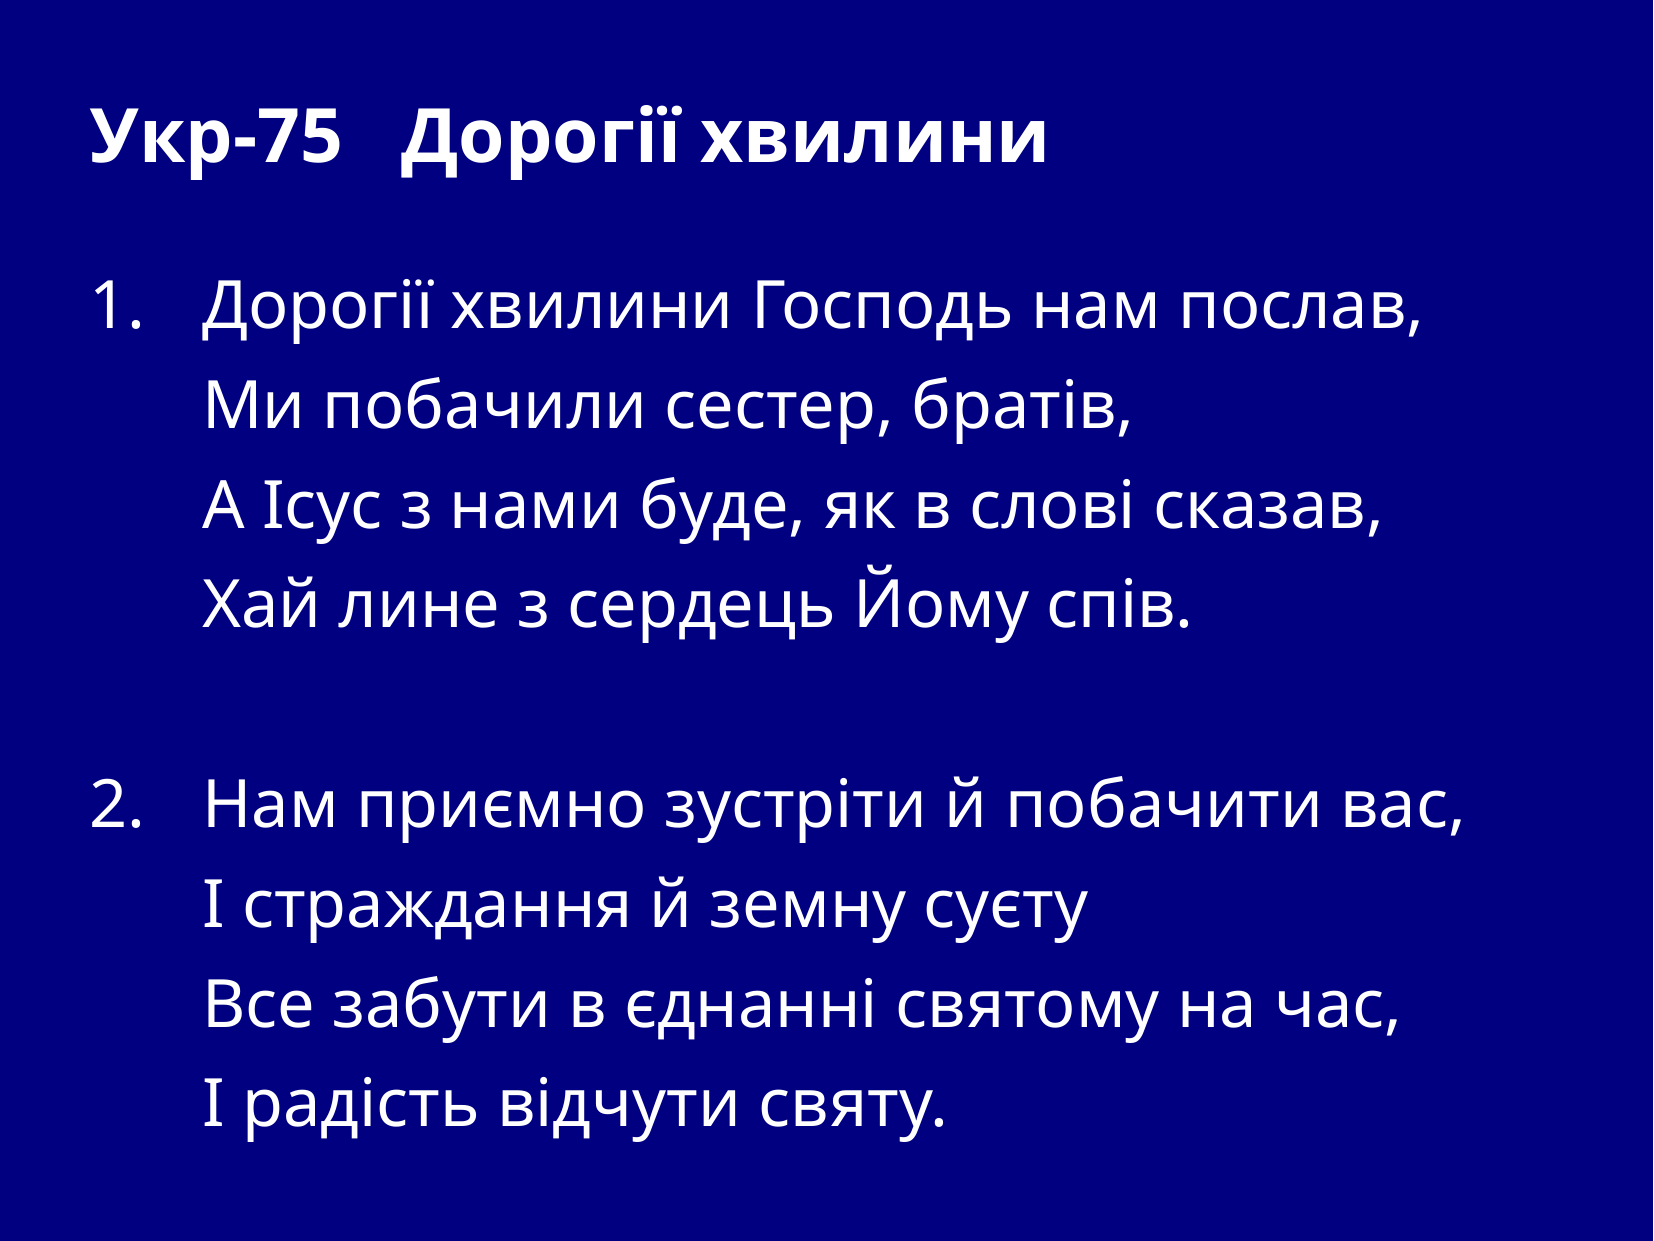

Укр-75 Дорогії хвилини
1.	Дорогії хвилини Господь нам послав,
	Ми побачили сестер, братів,
	А Ісус з нами буде, як в слові сказав,
	Хай лине з сердець Йому спів.
2.	Нам приємно зустріти й побачити вас,
	І страждання й земну суєту
	Все забути в єднанні святому на час,
	І радість відчути святу.